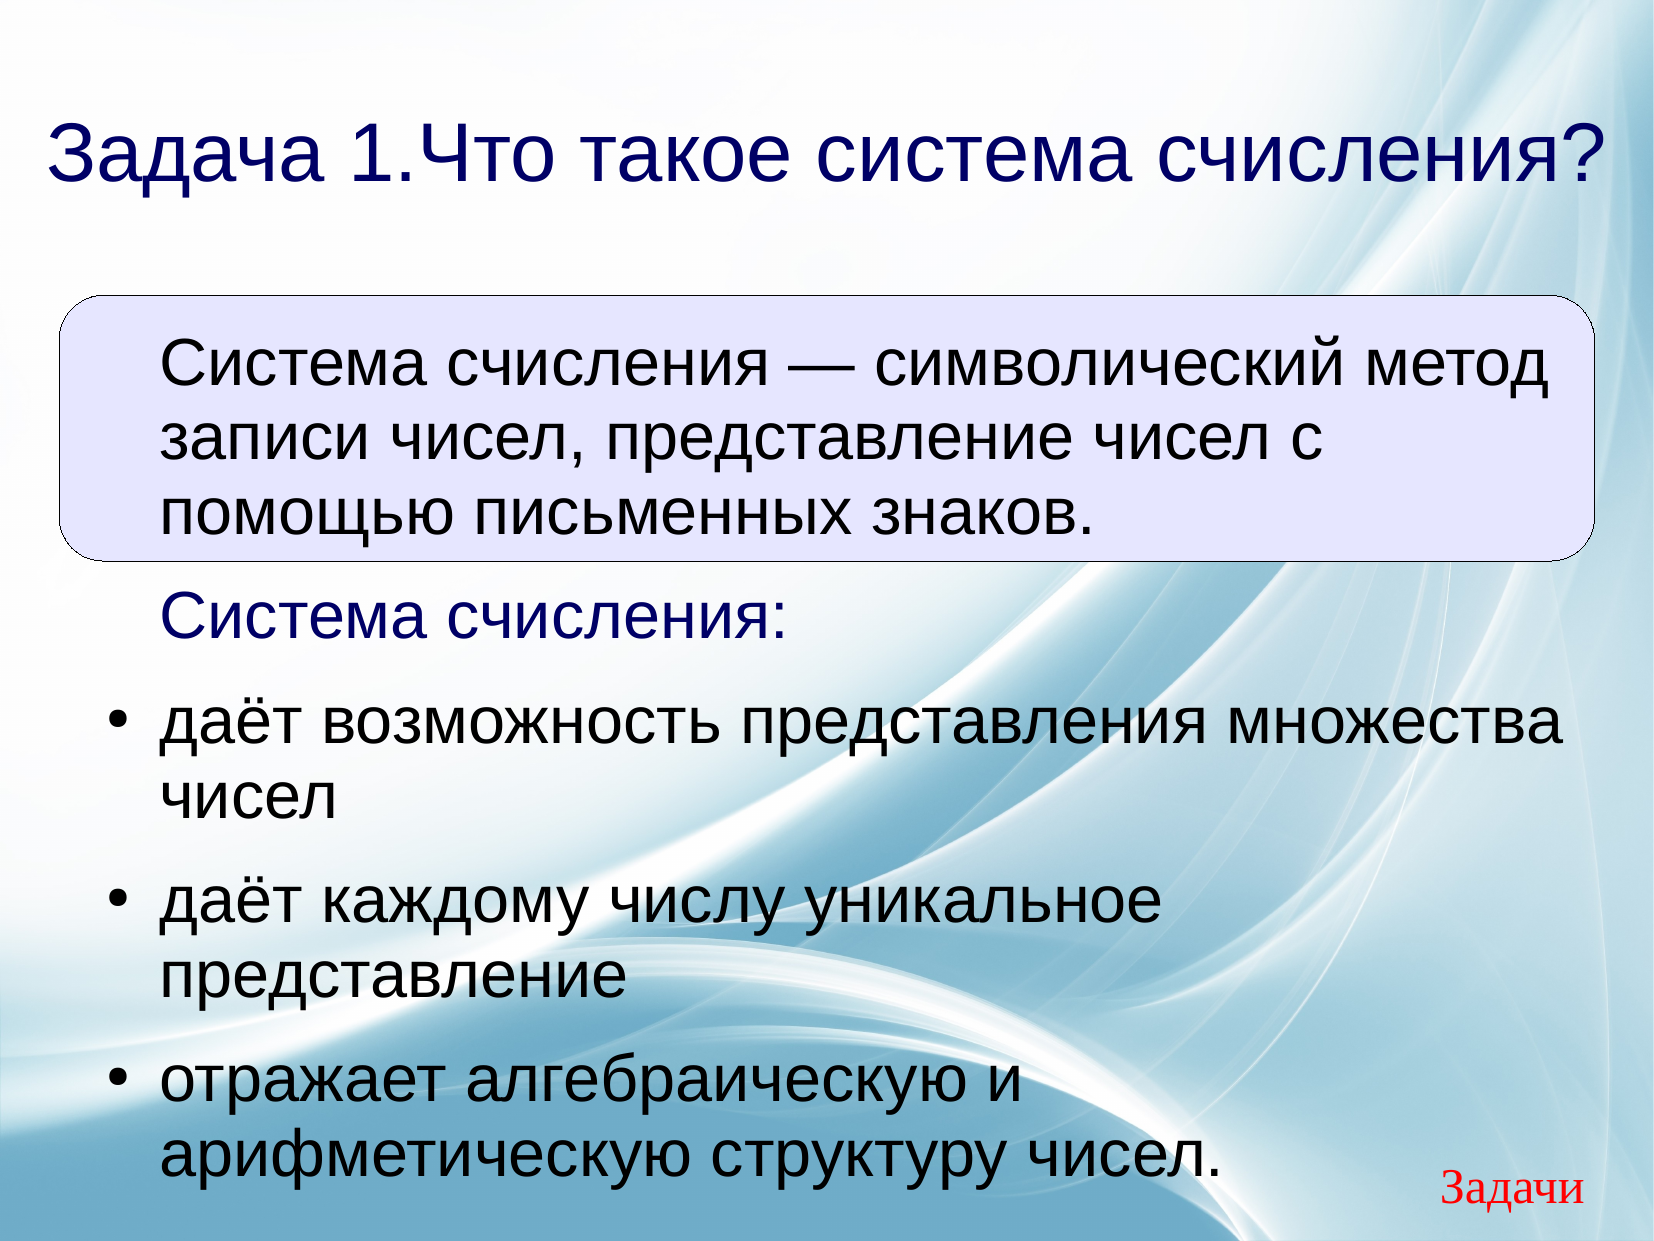

# Задача 1.Что такое система счисления?
Система счисления — символический метод записи чисел, представление чисел с помощью письменных знаков.
Система счисления:
даёт возможность представления множества чисел
даёт каждому числу уникальное представление
отражает алгебраическую и арифметическую структуру чисел.
Задачи